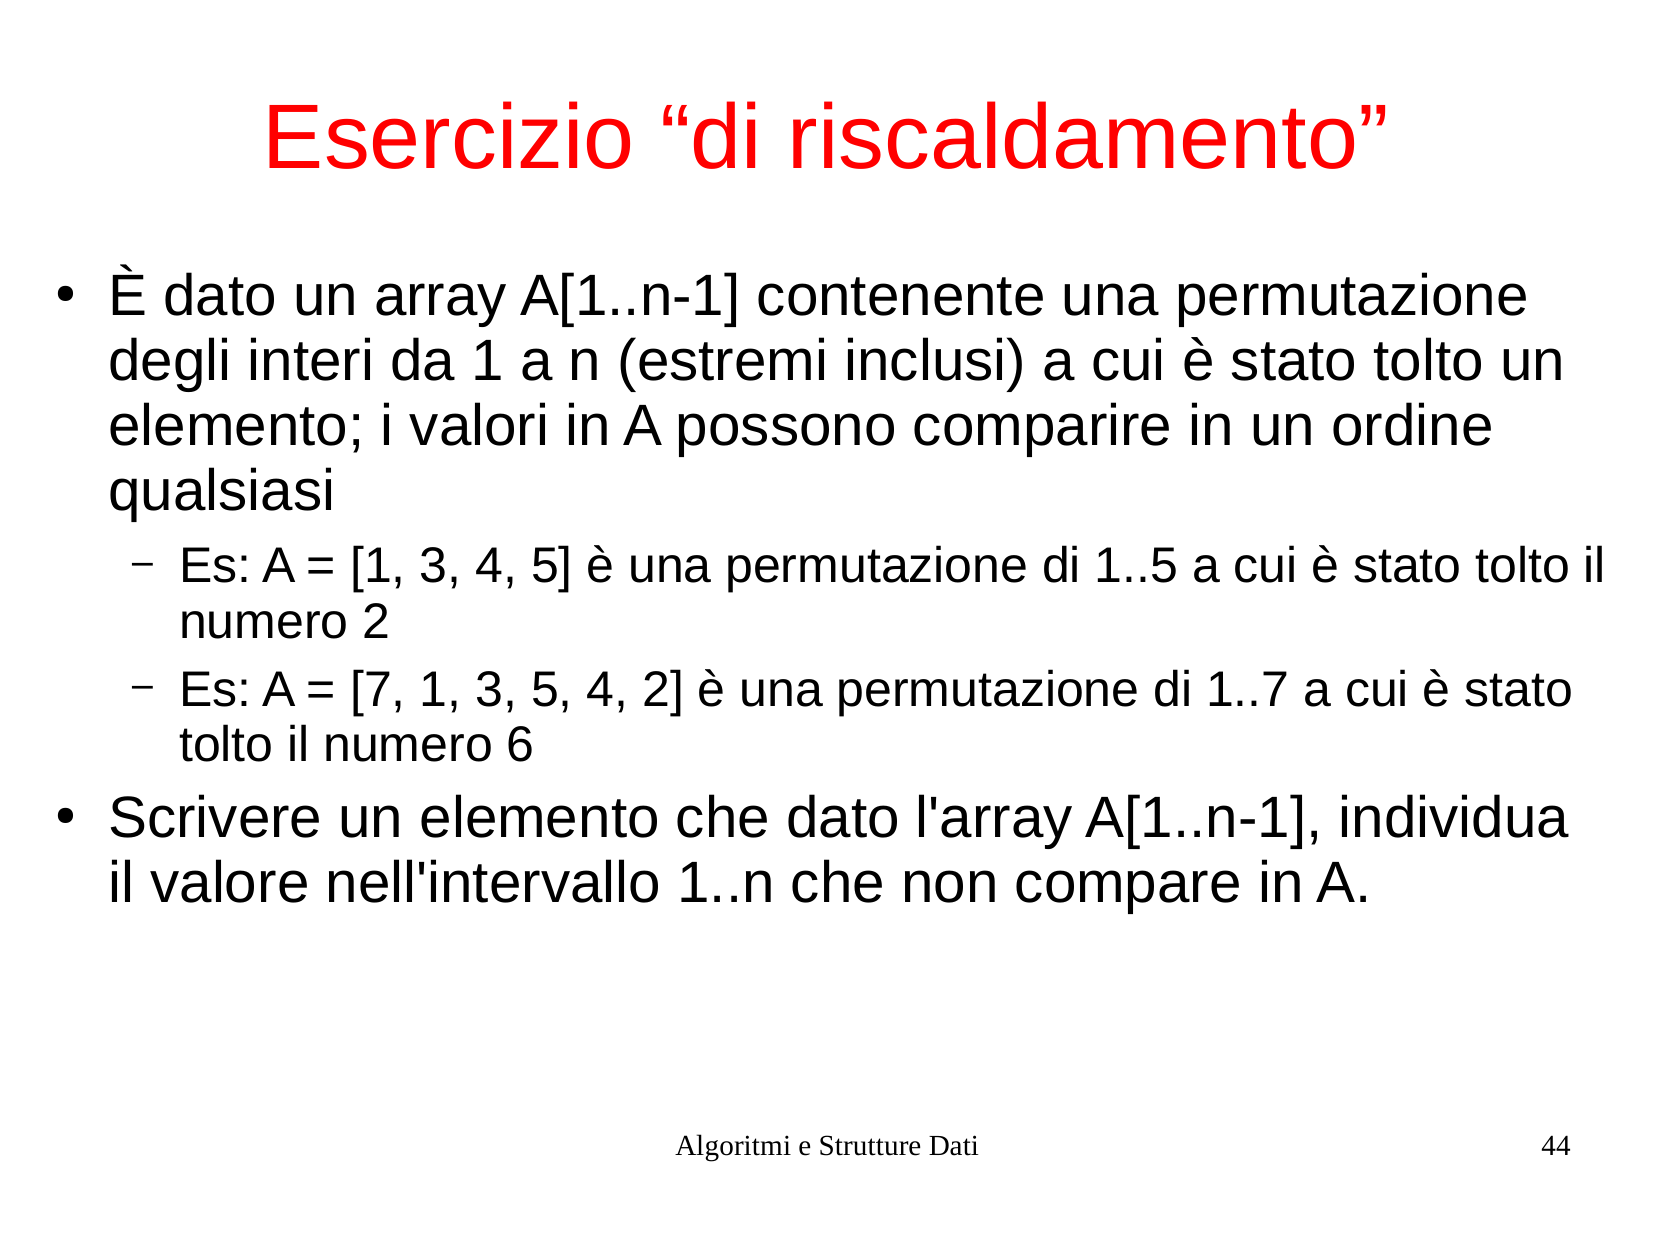

# Esercizio “di riscaldamento”
È dato un array A[1..n-1] contenente una permutazione degli interi da 1 a n (estremi inclusi) a cui è stato tolto un elemento; i valori in A possono comparire in un ordine qualsiasi
Es: A = [1, 3, 4, 5] è una permutazione di 1..5 a cui è stato tolto il numero 2
Es: A = [7, 1, 3, 5, 4, 2] è una permutazione di 1..7 a cui è stato tolto il numero 6
Scrivere un elemento che dato l'array A[1..n-1], individua il valore nell'intervallo 1..n che non compare in A.
Algoritmi e Strutture Dati
44